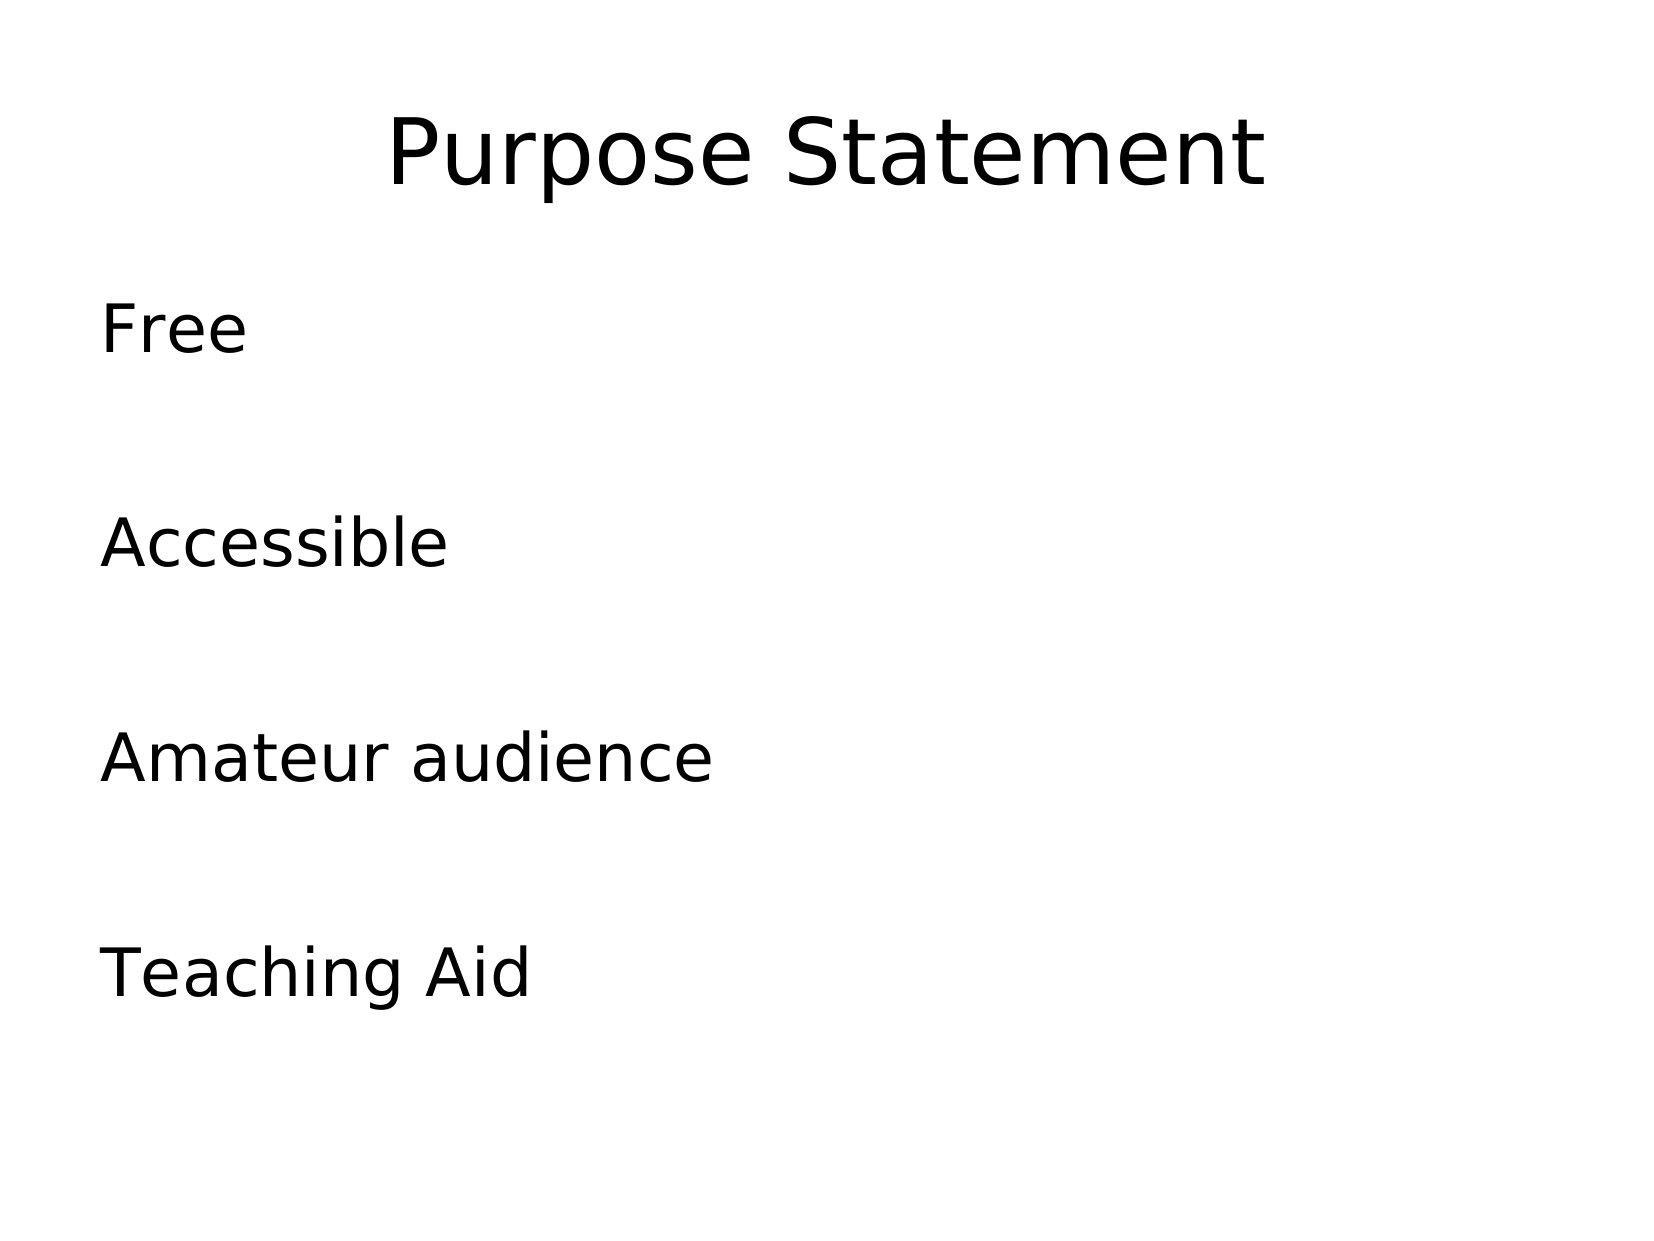

# Purpose Statement
Free
Accessible
Amateur audience
Teaching Aid